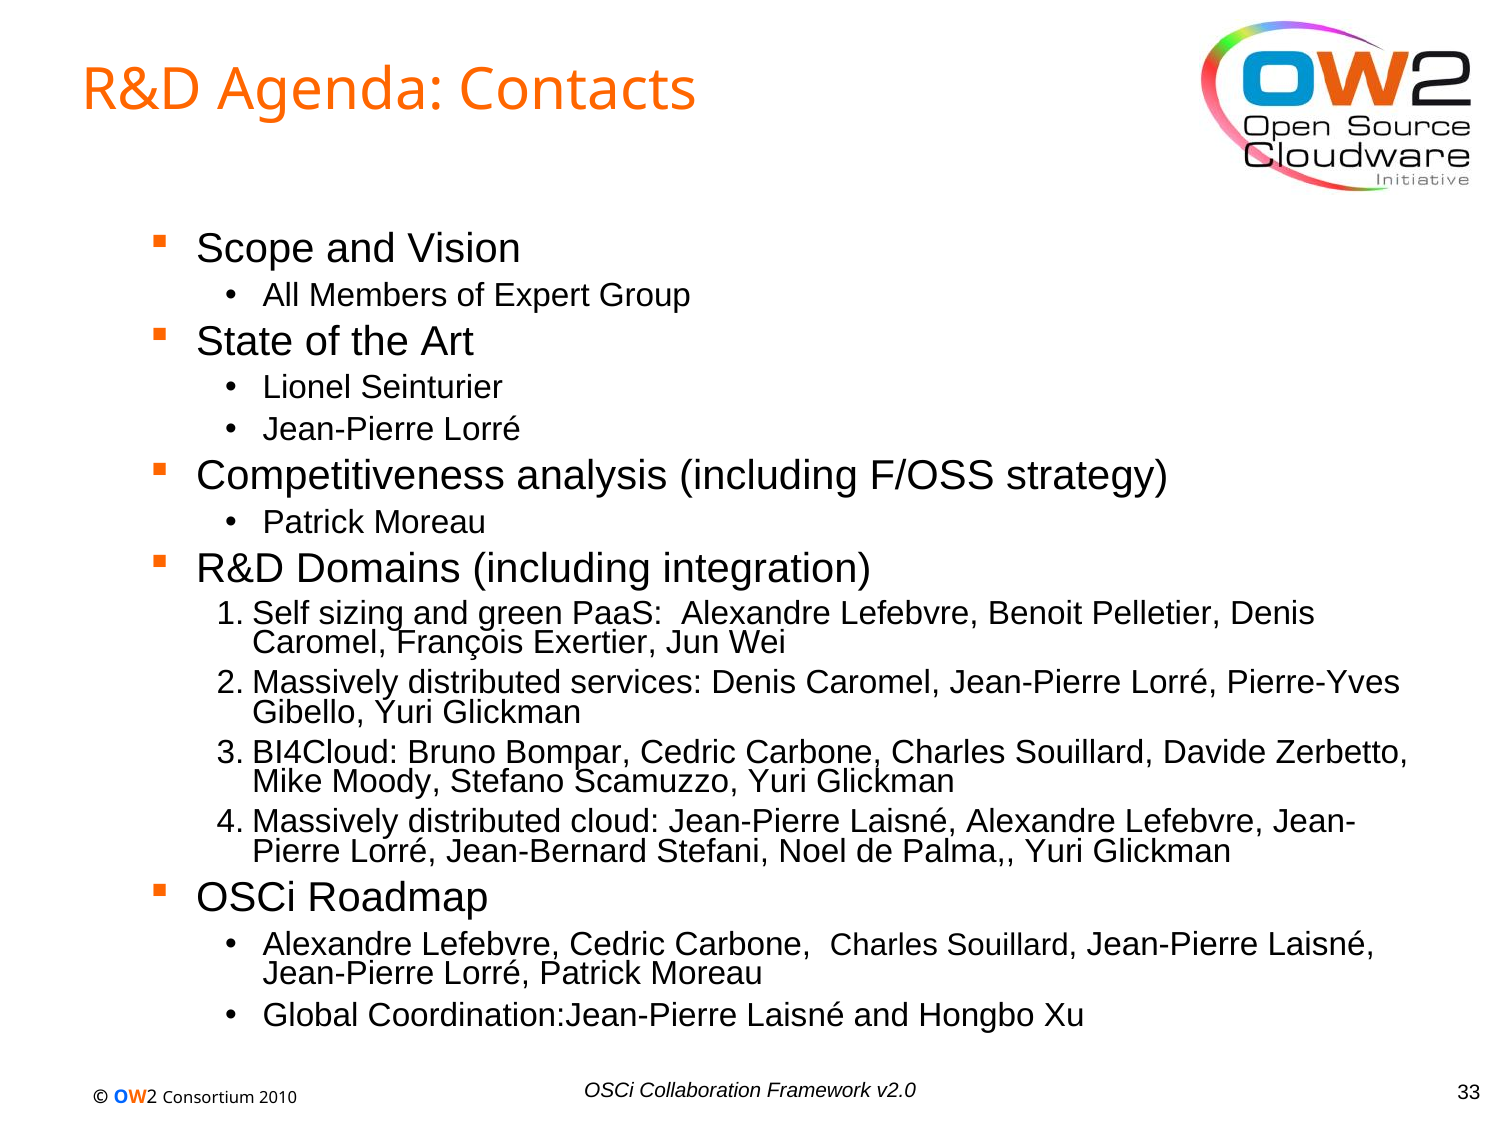

# R&D Agenda: Contacts
Scope and Vision
All Members of Expert Group
State of the Art
Lionel Seinturier
Jean-Pierre Lorré
Competitiveness analysis (including F/OSS strategy)
Patrick Moreau
R&D Domains (including integration)
Self sizing and green PaaS: Alexandre Lefebvre, Benoit Pelletier, Denis Caromel, François Exertier, Jun Wei
Massively distributed services: Denis Caromel, Jean-Pierre Lorré, Pierre-Yves Gibello, Yuri Glickman
BI4Cloud: Bruno Bompar, Cedric Carbone, Charles Souillard, Davide Zerbetto, Mike Moody, Stefano Scamuzzo, Yuri Glickman
Massively distributed cloud: Jean-Pierre Laisné, Alexandre Lefebvre, Jean-Pierre Lorré, Jean-Bernard Stefani, Noel de Palma,, Yuri Glickman
OSCi Roadmap
Alexandre Lefebvre, Cedric Carbone, Charles Souillard, Jean-Pierre Laisné, Jean-Pierre Lorré, Patrick Moreau
Global Coordination:Jean-Pierre Laisné and Hongbo Xu